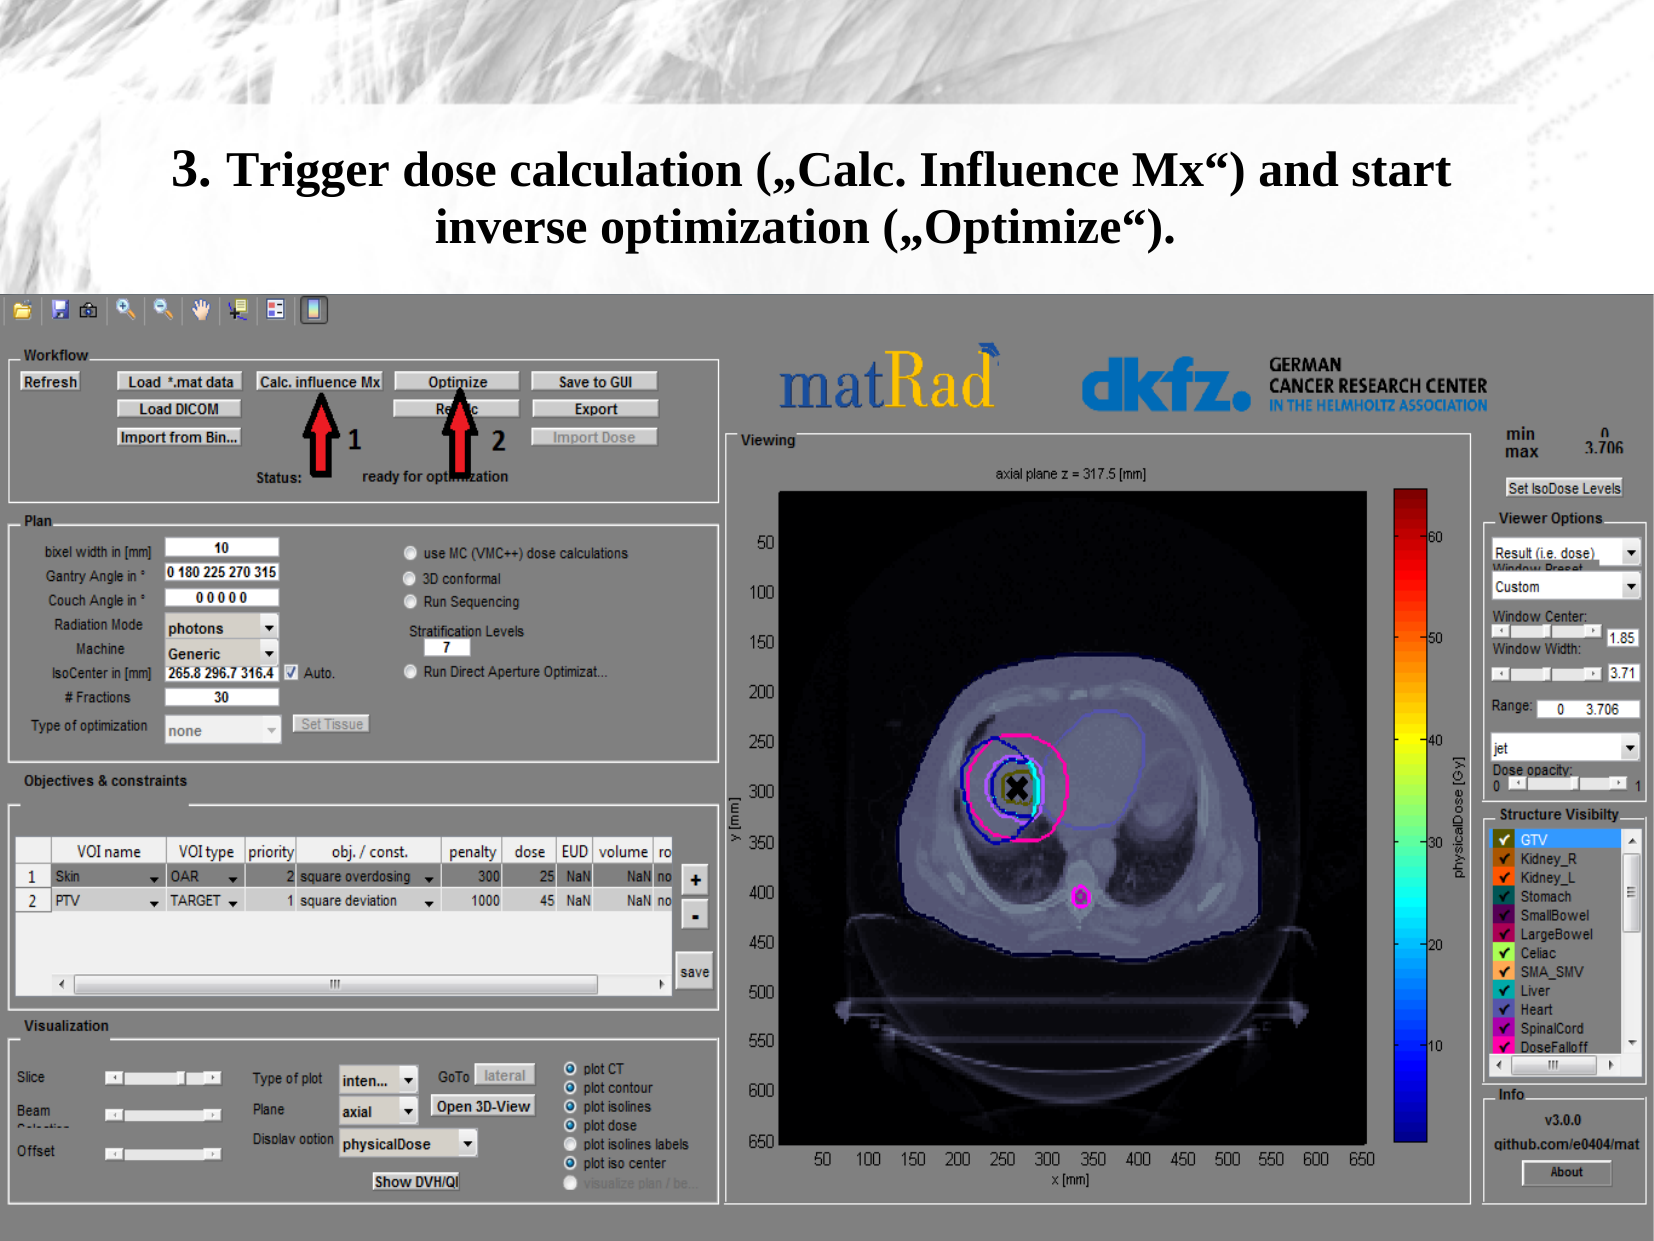

# 3. Trigger dose calculation („Calc. Influence Mx“) and start inverse optimization („Optimize“).